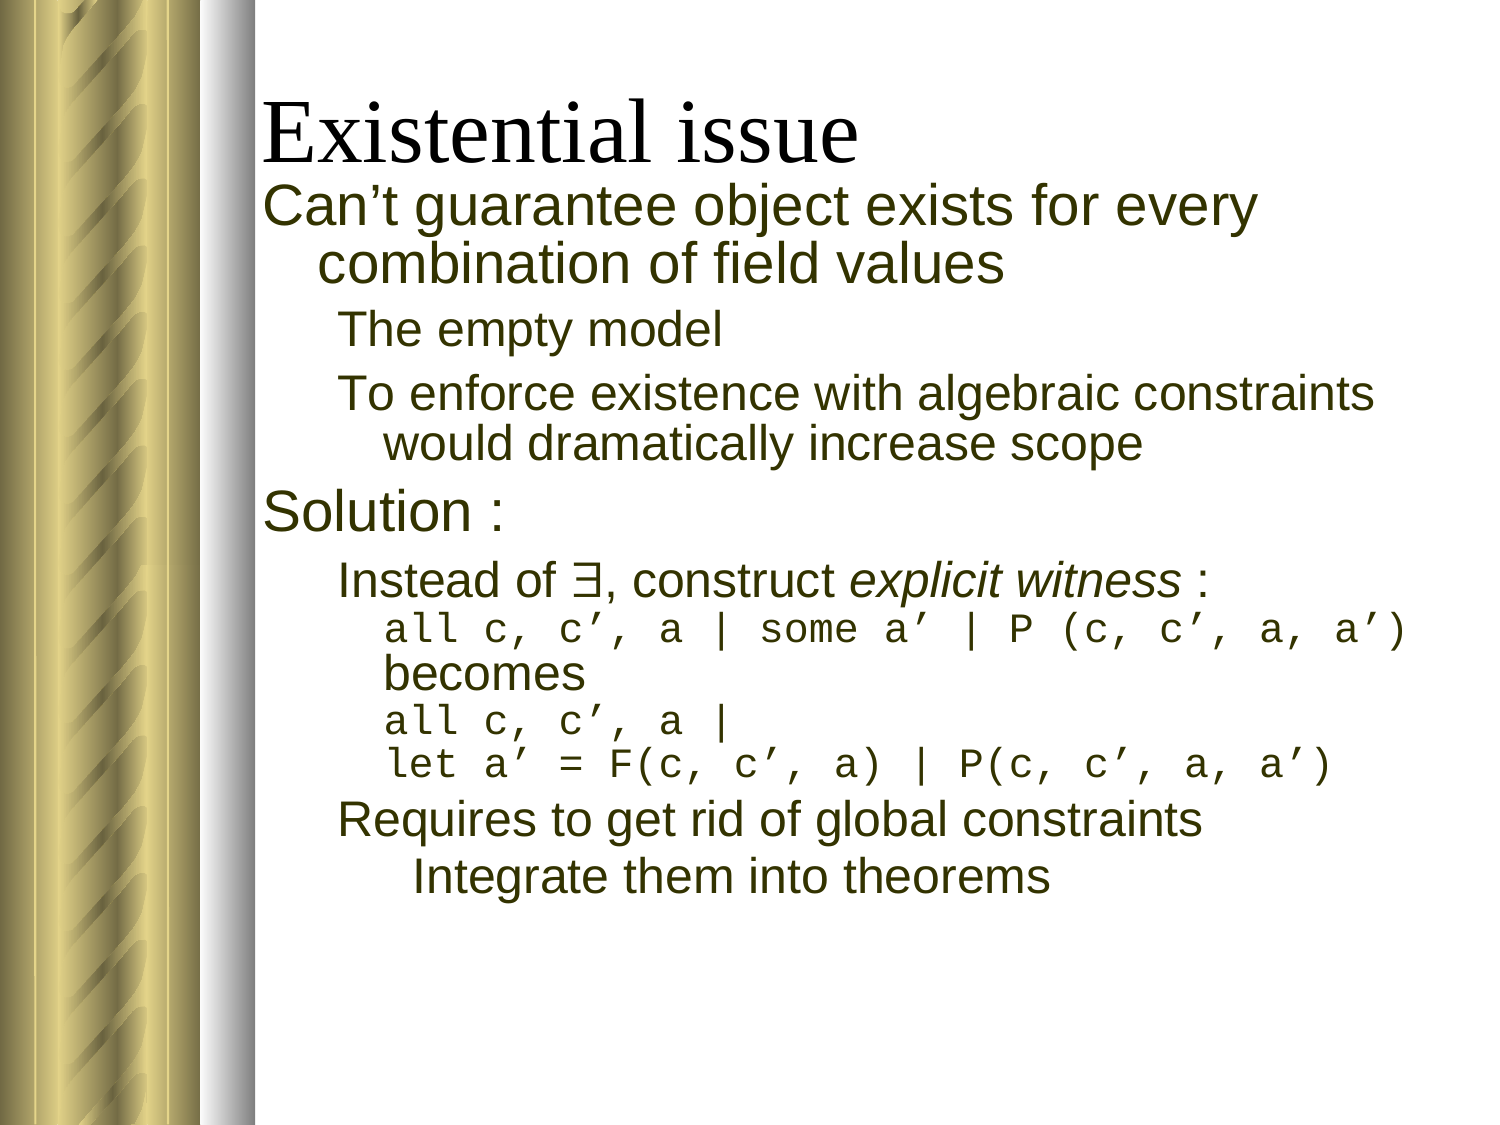

# Existential issue
Can’t guarantee object exists for every combination of field values
The empty model
To enforce existence with algebraic constraints would dramatically increase scope
Solution :
Instead of ∃, construct explicit witness :
all c, c’, a | some a’ | P (c, c’, a, a’)
becomes
all c, c’, a |
let a’ = F(c, c’, a) | P(c, c’, a, a’)
Requires to get rid of global constraints
Integrate them into theorems